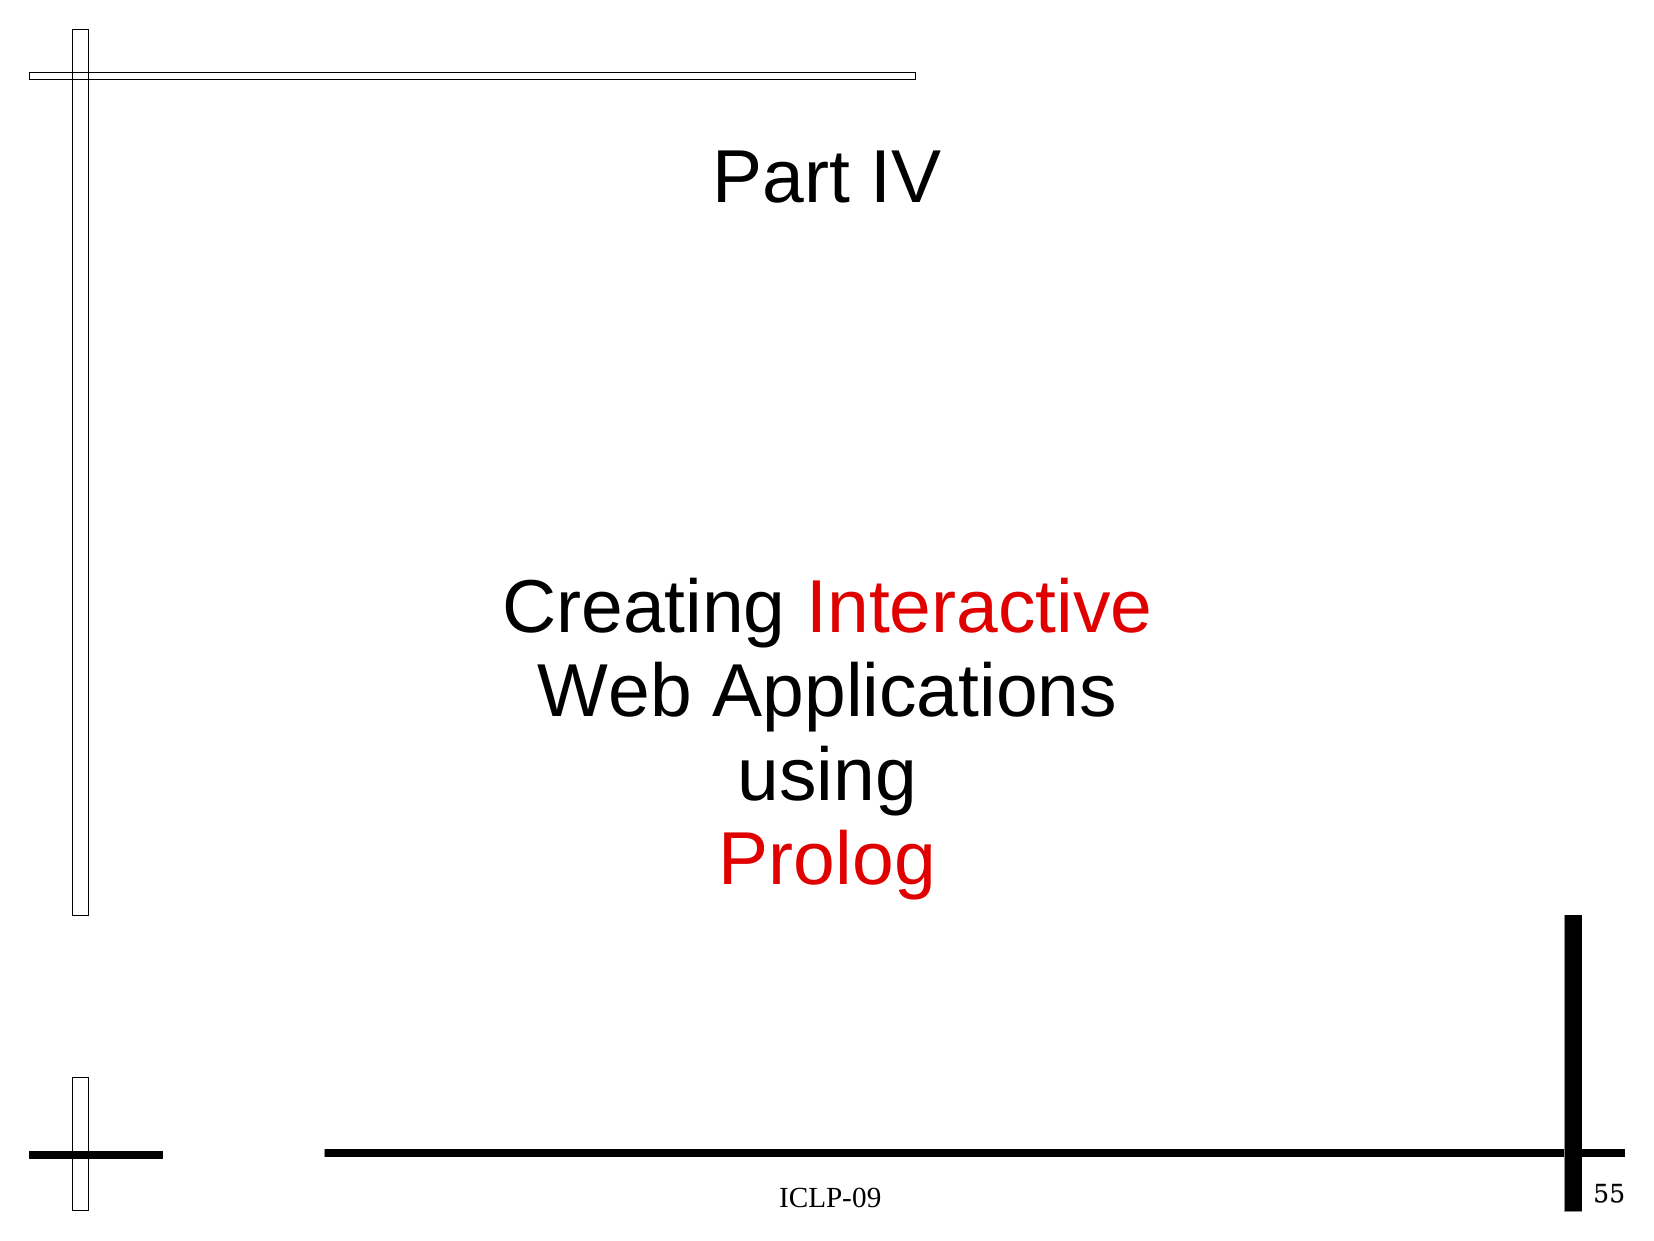

# Part IV
Creating Interactive
Web Applications
using
Prolog